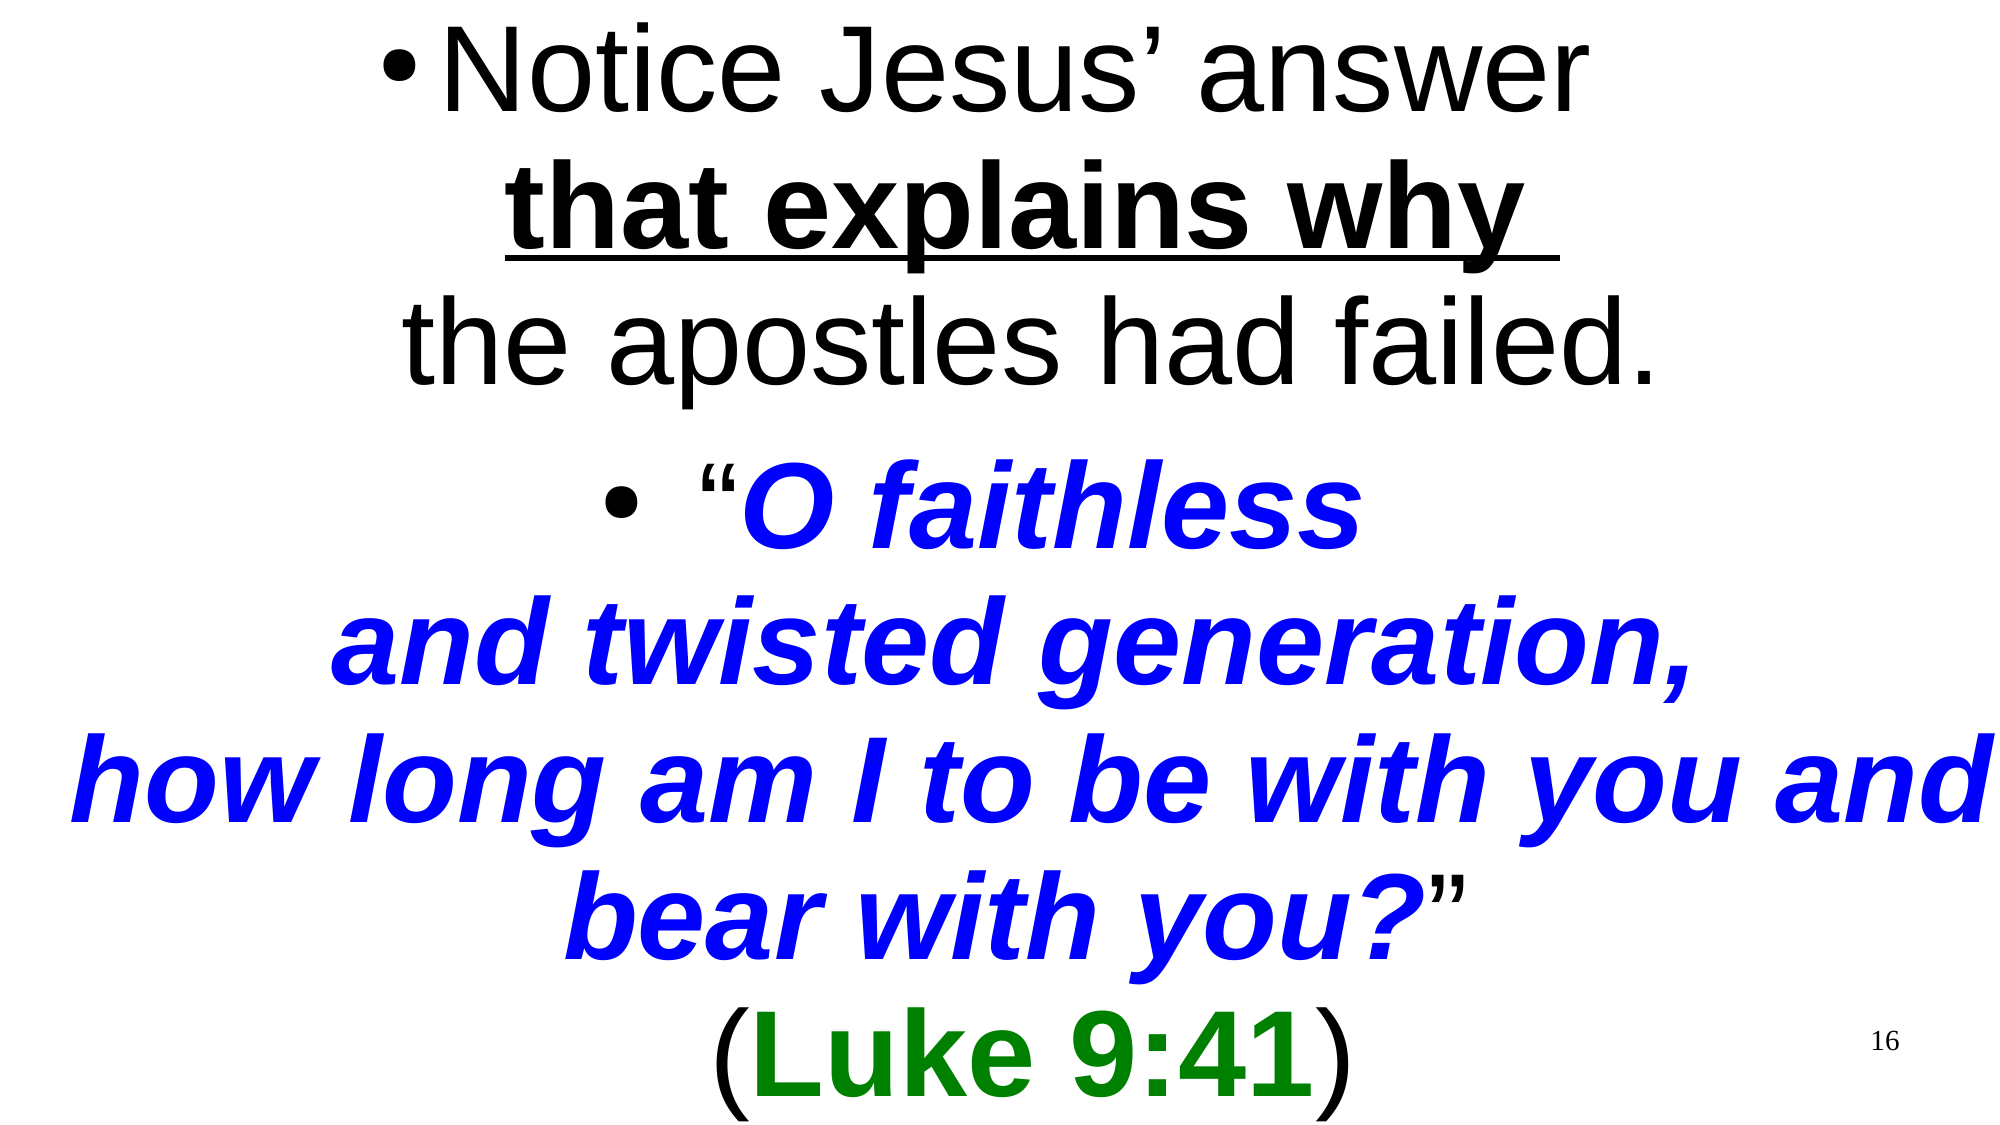

# Notice Jesus’ answer that explains why the apostles had failed.
 “O faithless
and twisted generation,
how long am I to be with you and bear with you?” 
(Luke 9:41)
16